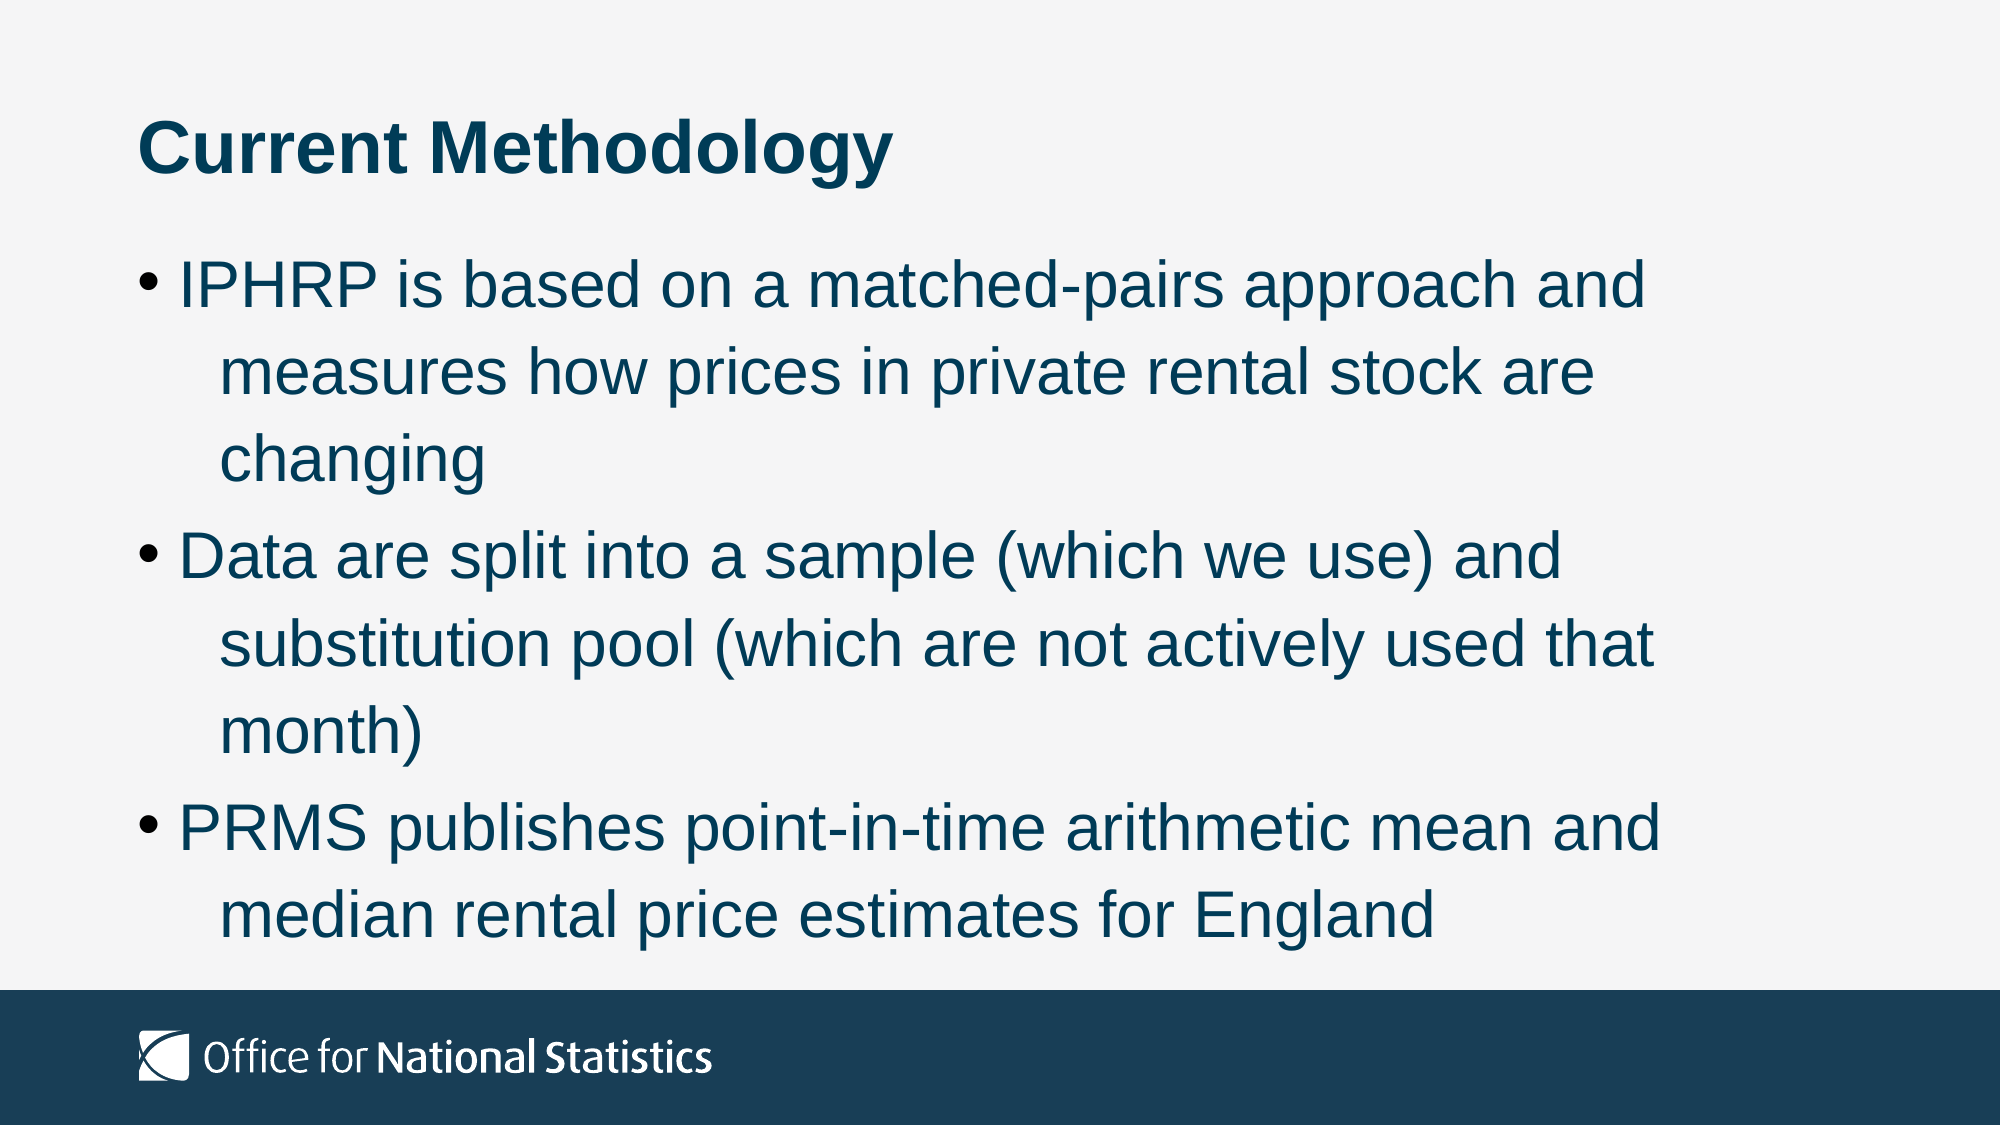

# Current Methodology
IPHRP is based on a matched-pairs approach and measures how prices in private rental stock are changing
Data are split into a sample (which we use) and substitution pool (which are not actively used that month)
PRMS publishes point-in-time arithmetic mean and median rental price estimates for England